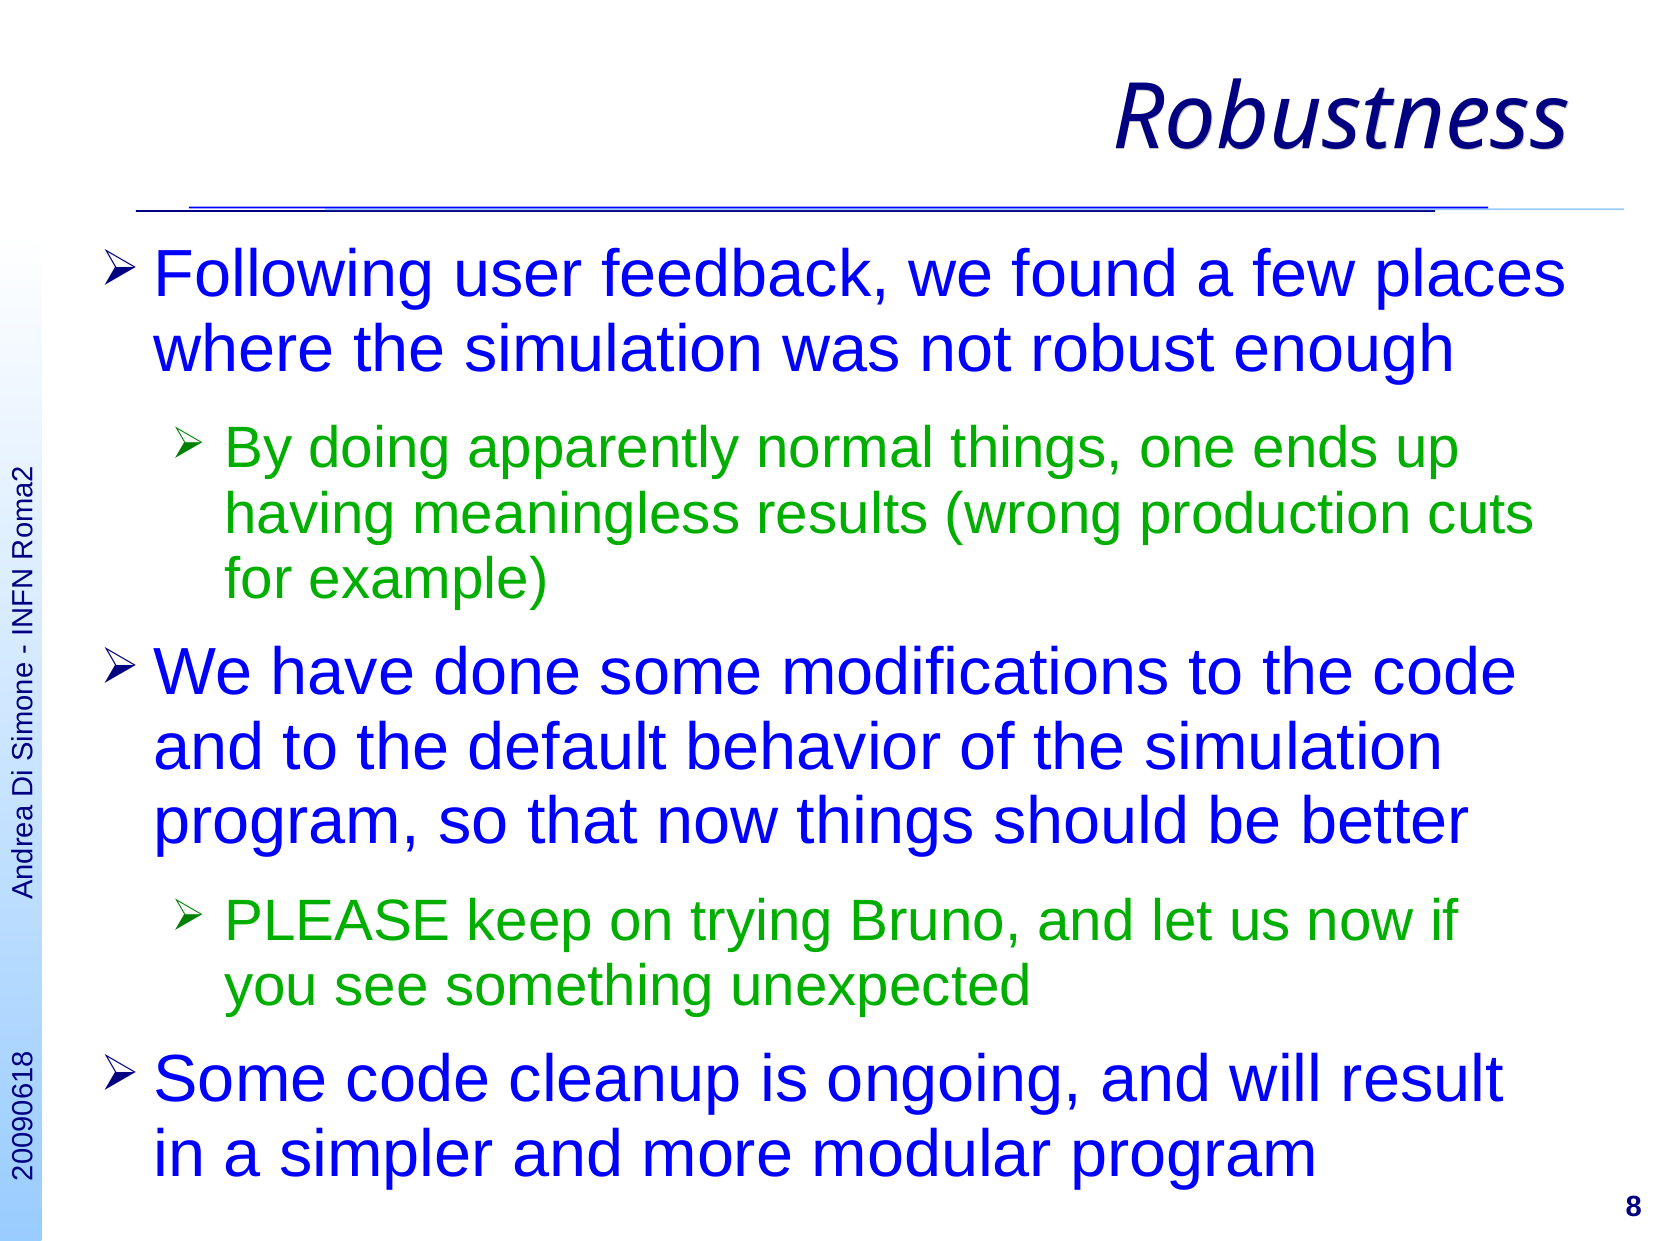

# Robustness
Following user feedback, we found a few places where the simulation was not robust enough
By doing apparently normal things, one ends up having meaningless results (wrong production cuts for example)
We have done some modifications to the code and to the default behavior of the simulation program, so that now things should be better
PLEASE keep on trying Bruno, and let us now if you see something unexpected
Some code cleanup is ongoing, and will result in a simpler and more modular program
Andrea Di Simone - INFN Roma2
20090618
8